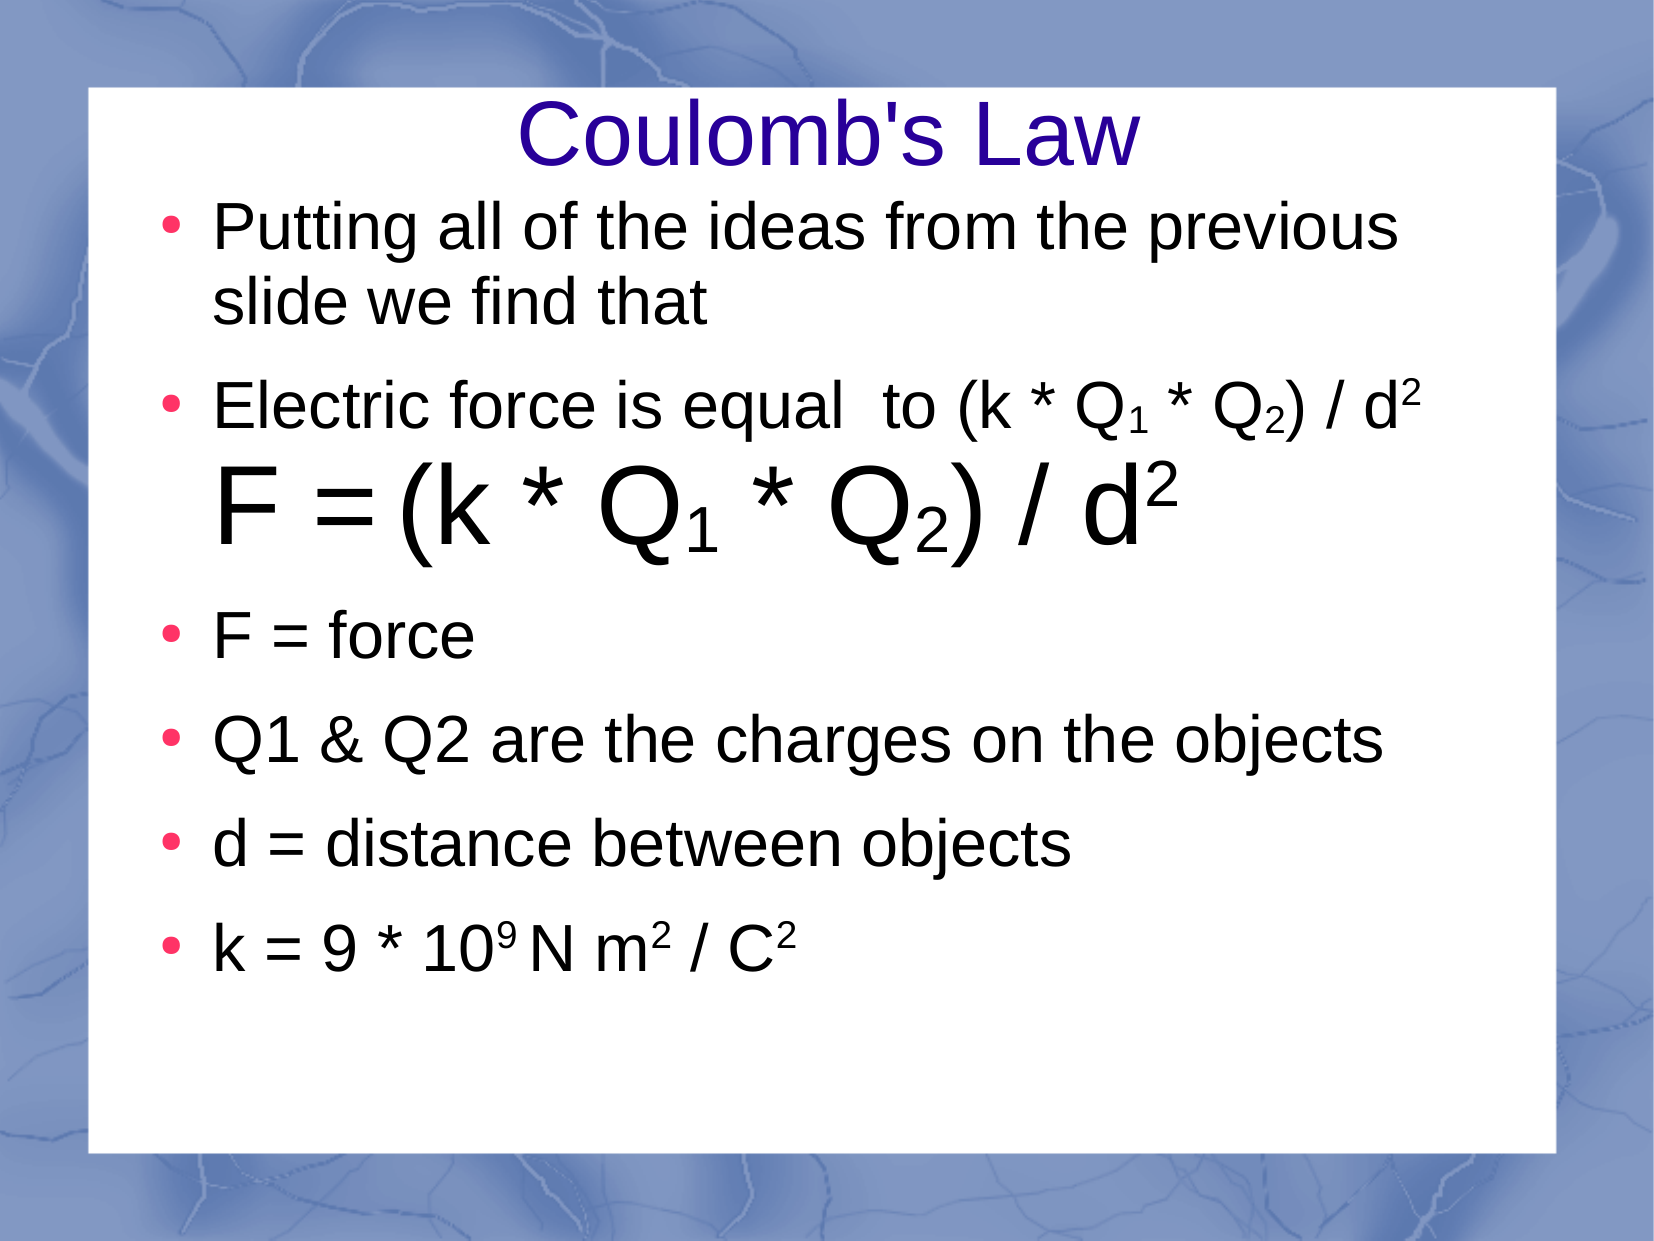

# Coulomb's Law
Putting all of the ideas from the previous slide we find that
Electric force is equal to (k * Q1 * Q2) / d2 	F = (k * Q1 * Q2) / d2
F = force
Q1 & Q2 are the charges on the objects
d = distance between objects
k = 9 * 109 N m2 / C2